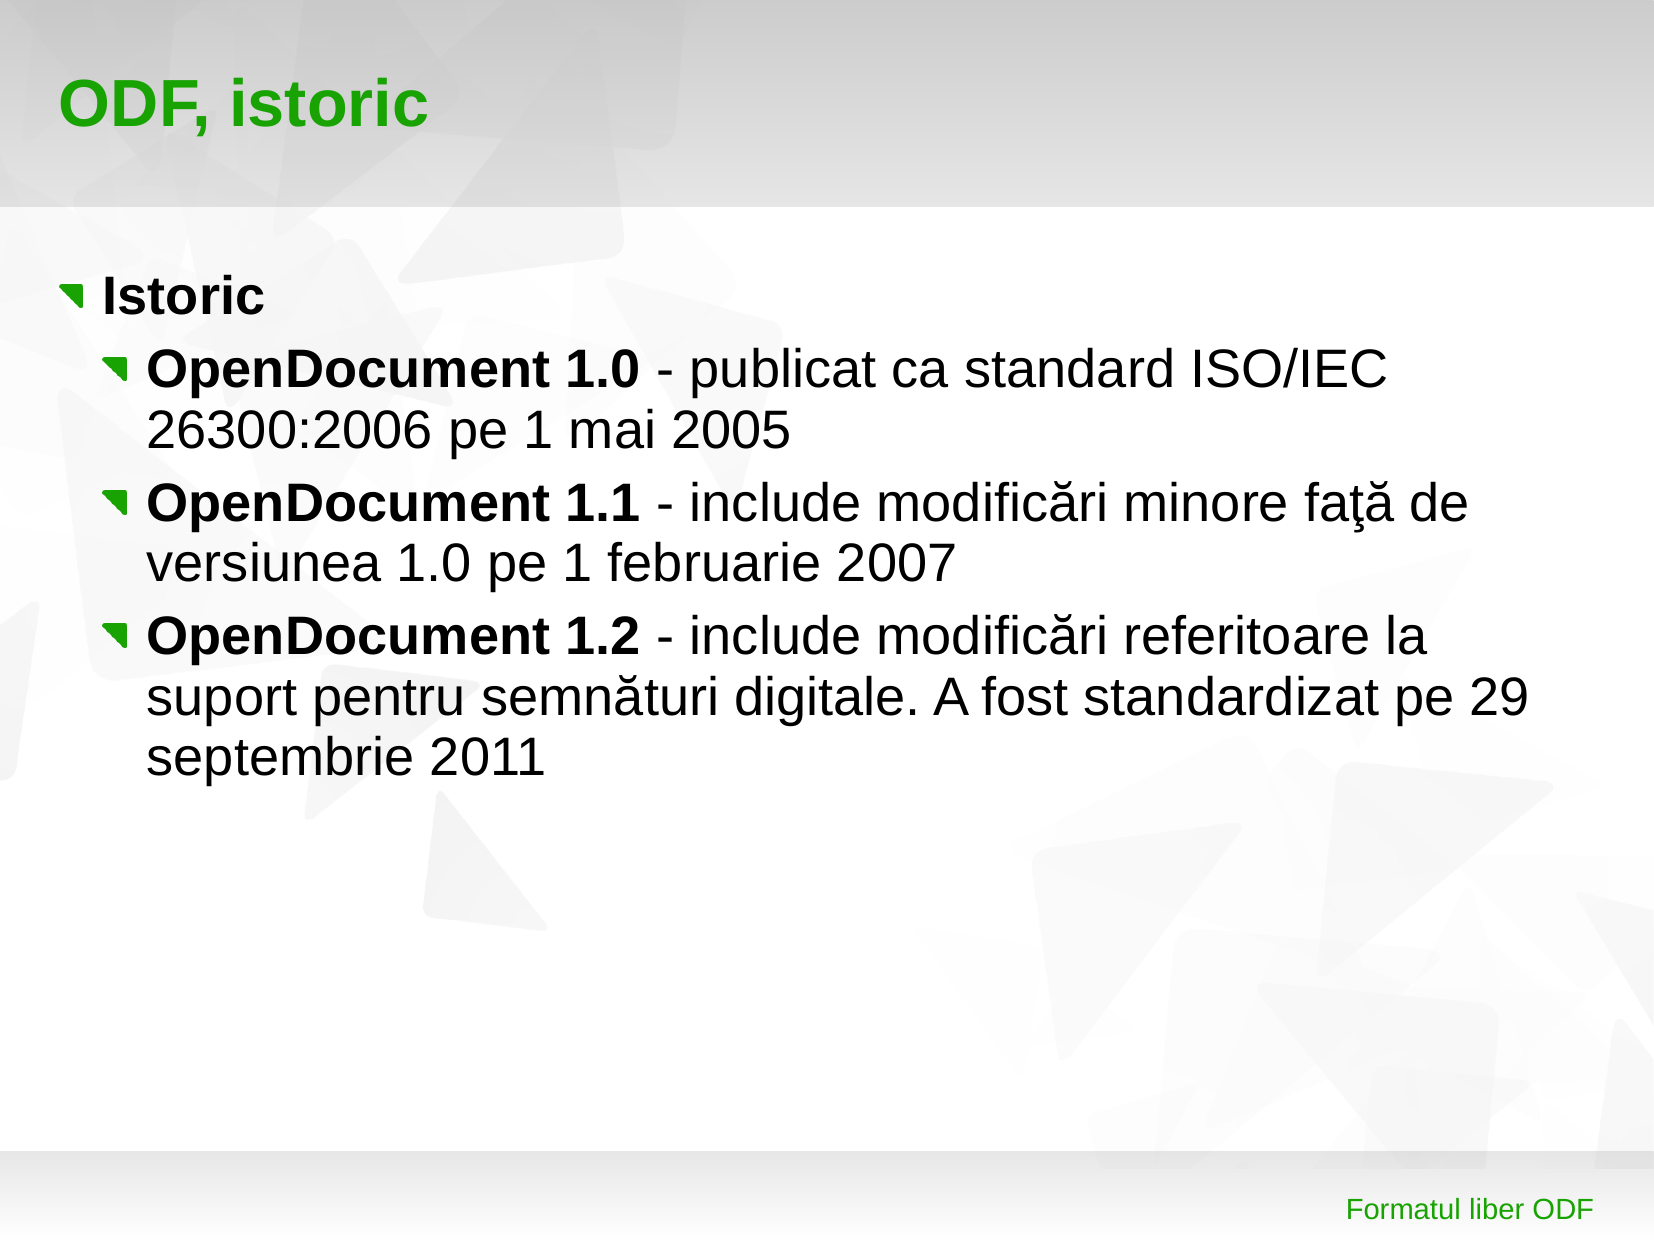

# ODF, istoric
Istoric
OpenDocument 1.0 - publicat ca standard ISO/IEC 26300:2006 pe 1 mai 2005
OpenDocument 1.1 - include modificări minore faţă de versiunea 1.0 pe 1 februarie 2007
OpenDocument 1.2 - include modificări referitoare la suport pentru semnături digitale. A fost standardizat pe 29 septembrie 2011
Formatul liber ODF